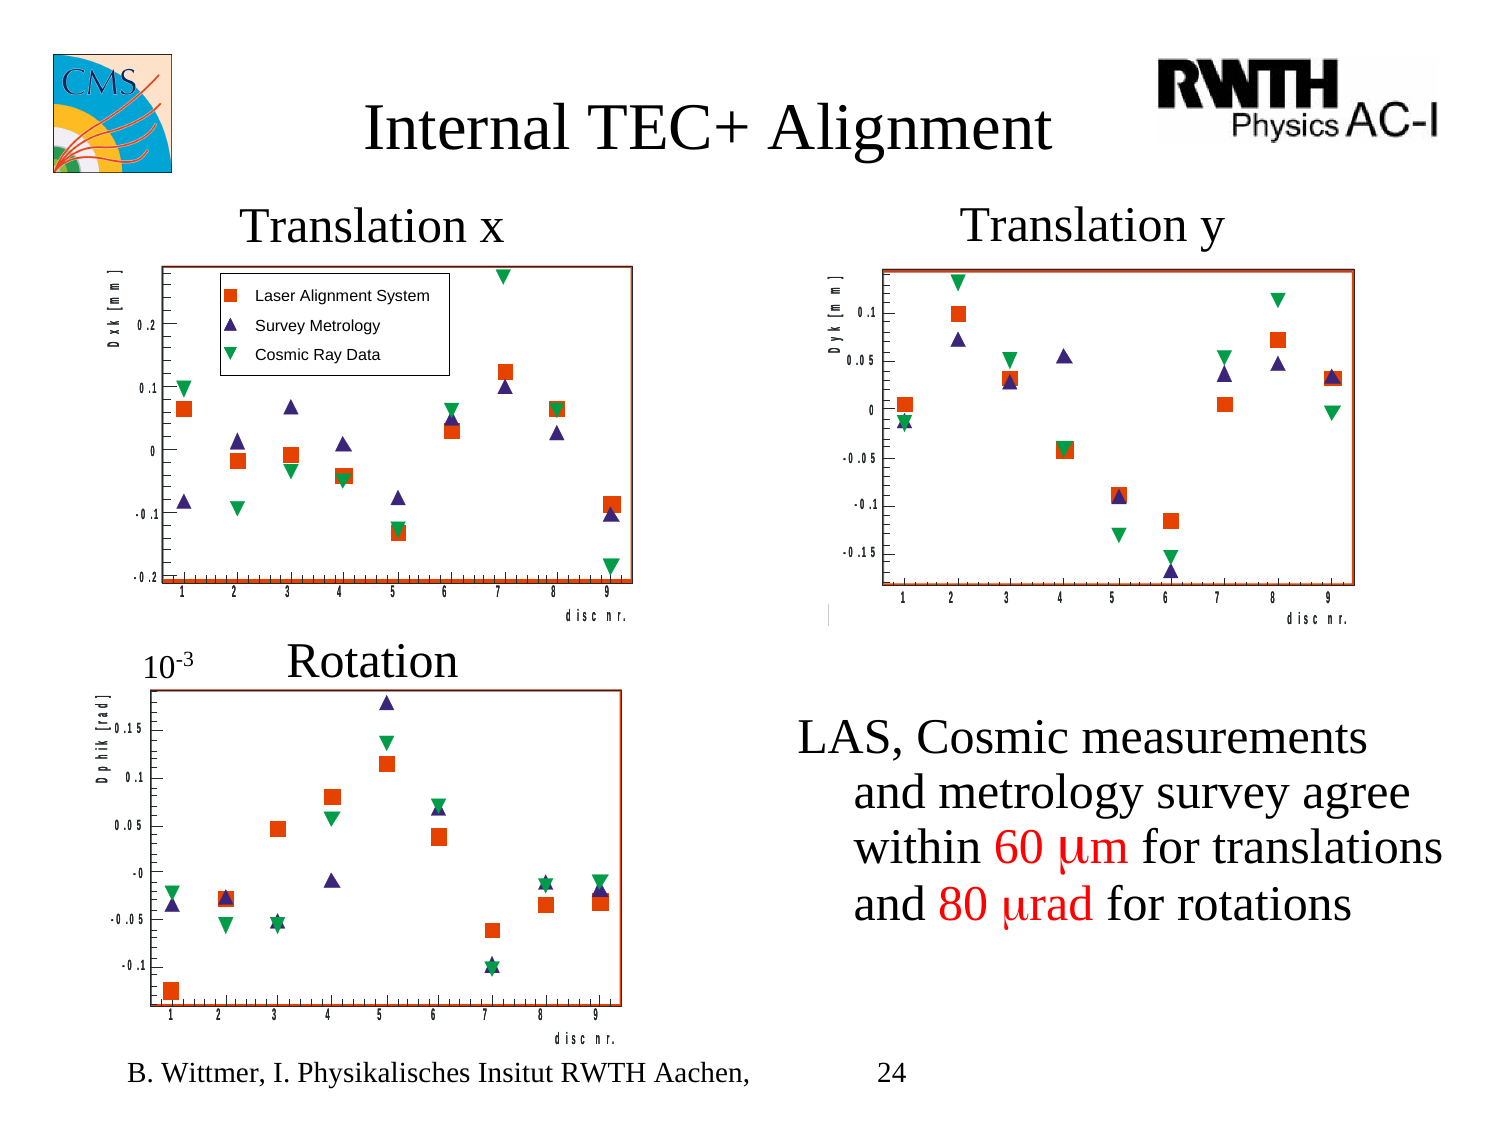

# Internal TEC+ Alignment
Translation y
Translation x
Rotation
10-3
LAS, Cosmic measurements and metrology survey agree within 60 mm for translations and 80 mrad for rotations